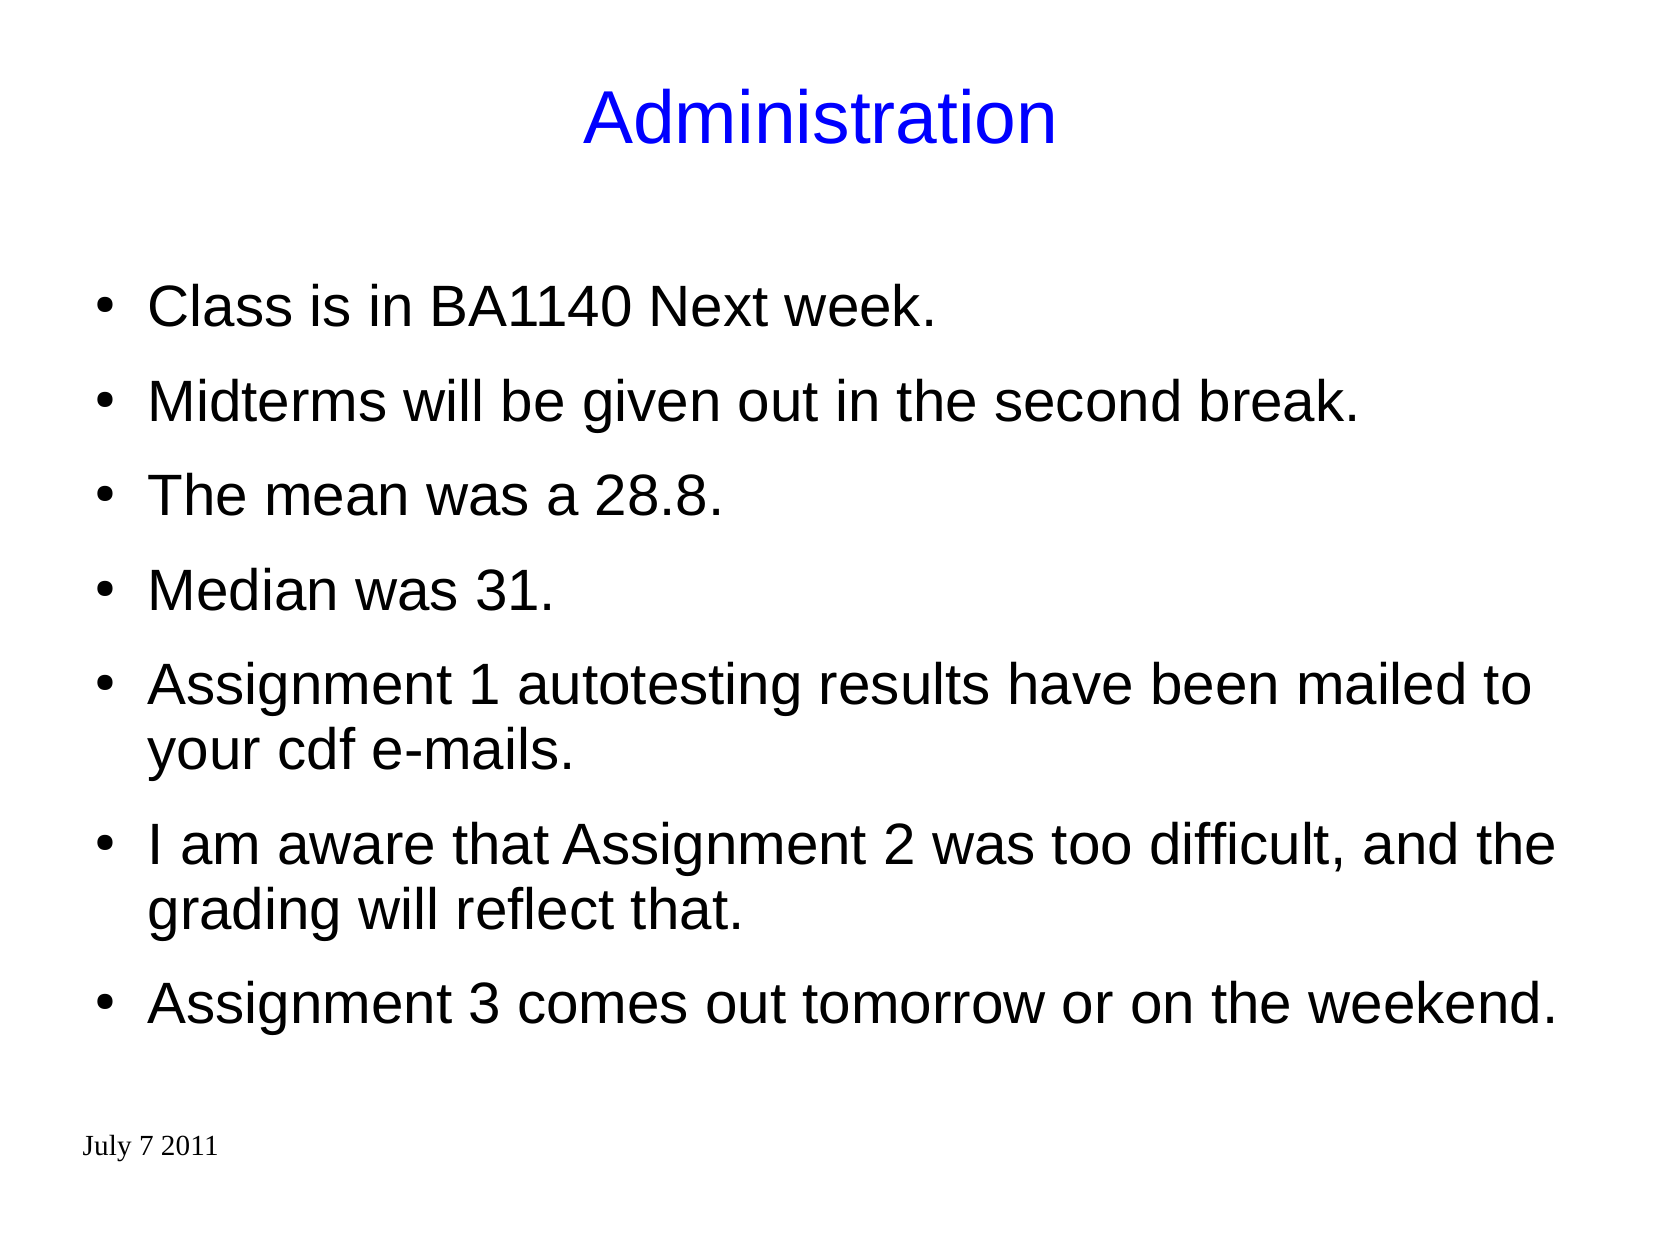

# Administration
Class is in BA1140 Next week.
Midterms will be given out in the second break.
The mean was a 28.8.
Median was 31.
Assignment 1 autotesting results have been mailed to your cdf e-mails.
I am aware that Assignment 2 was too difficult, and the grading will reflect that.
Assignment 3 comes out tomorrow or on the weekend.
July 7 2011